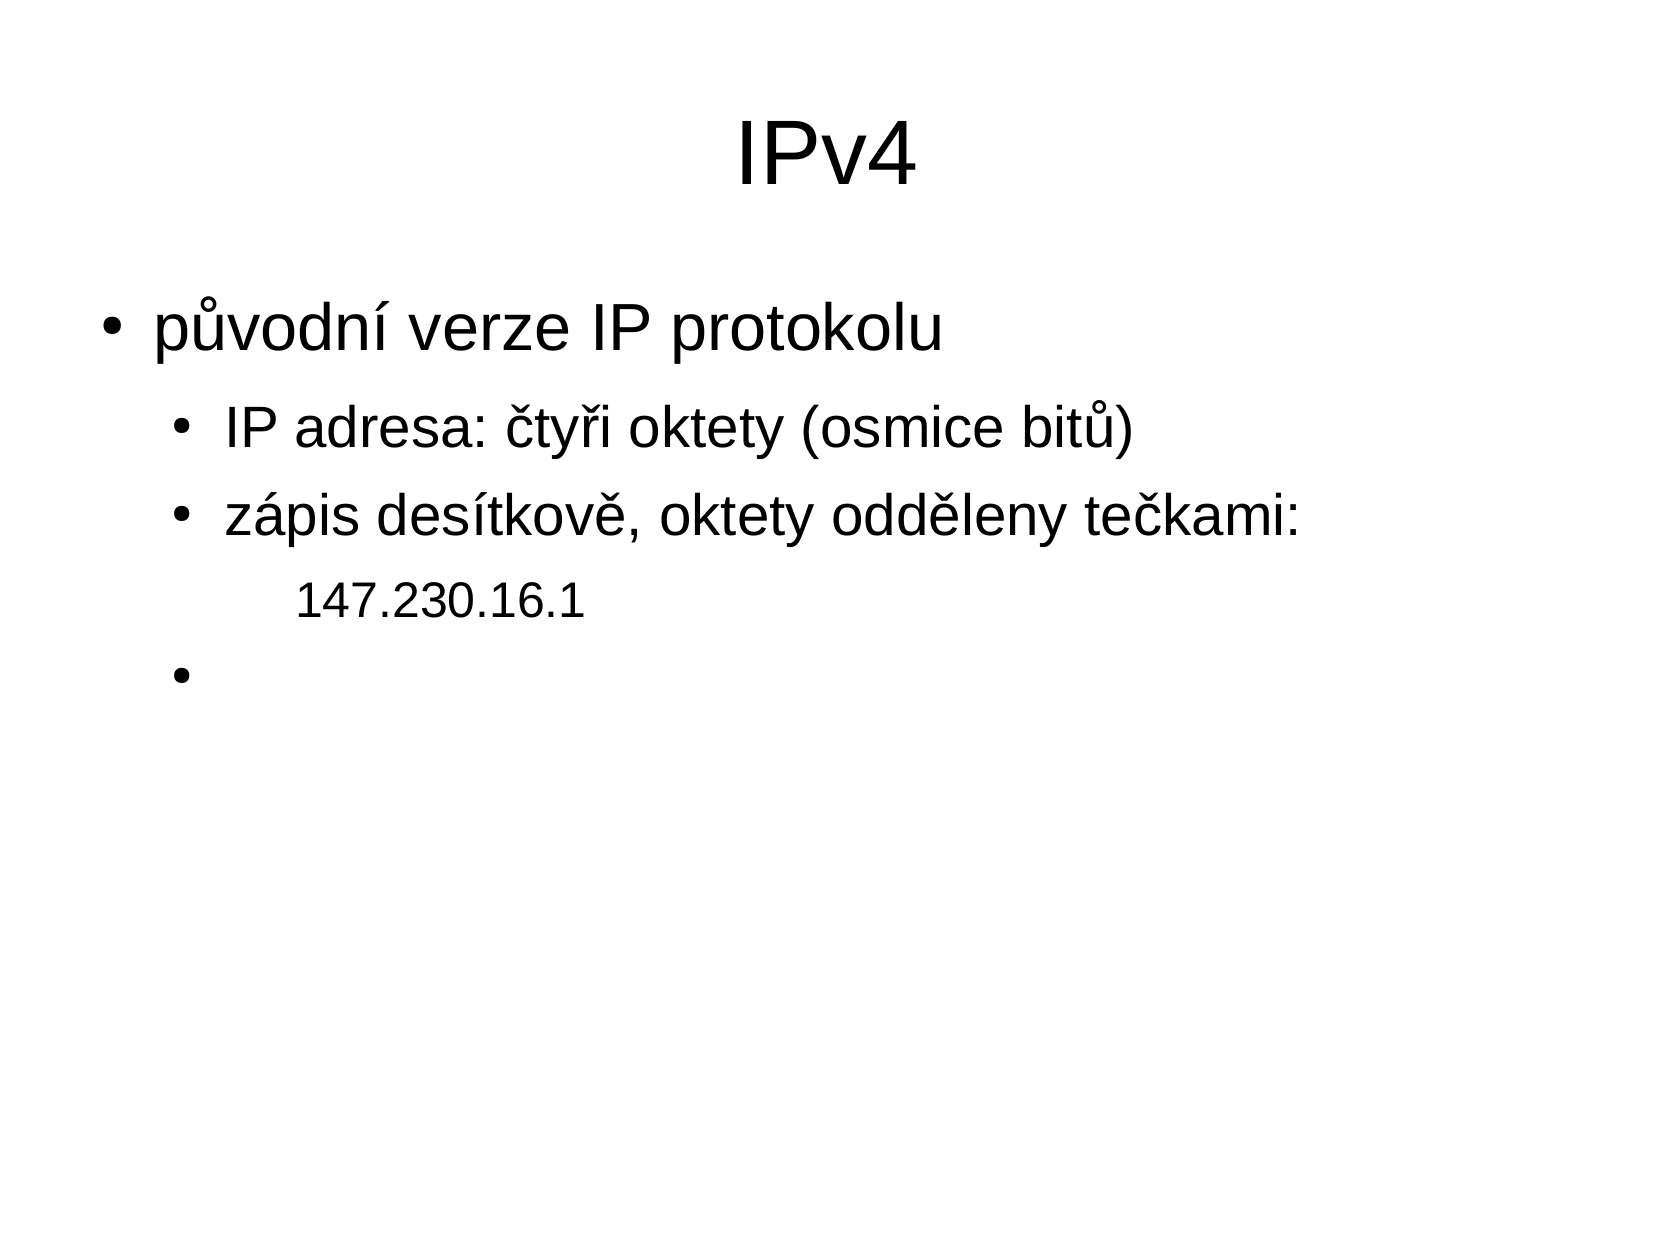

# IPv4
původní verze IP protokolu
IP adresa: čtyři oktety (osmice bitů)
zápis desítkově, oktety odděleny tečkami:
147.230.16.1